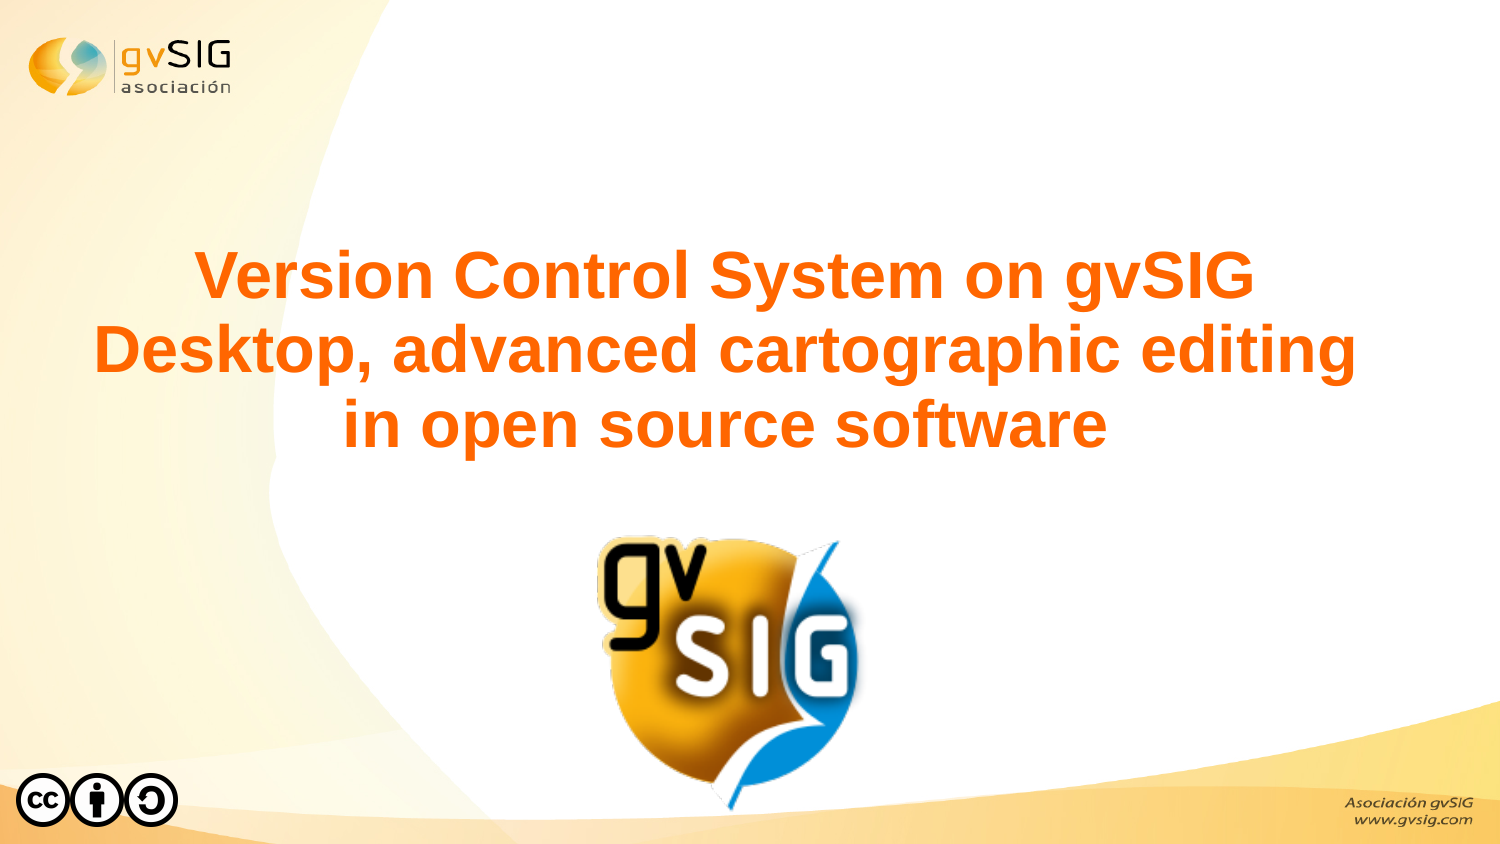

Version Control System on gvSIG Desktop, advanced cartographic editing in open source software